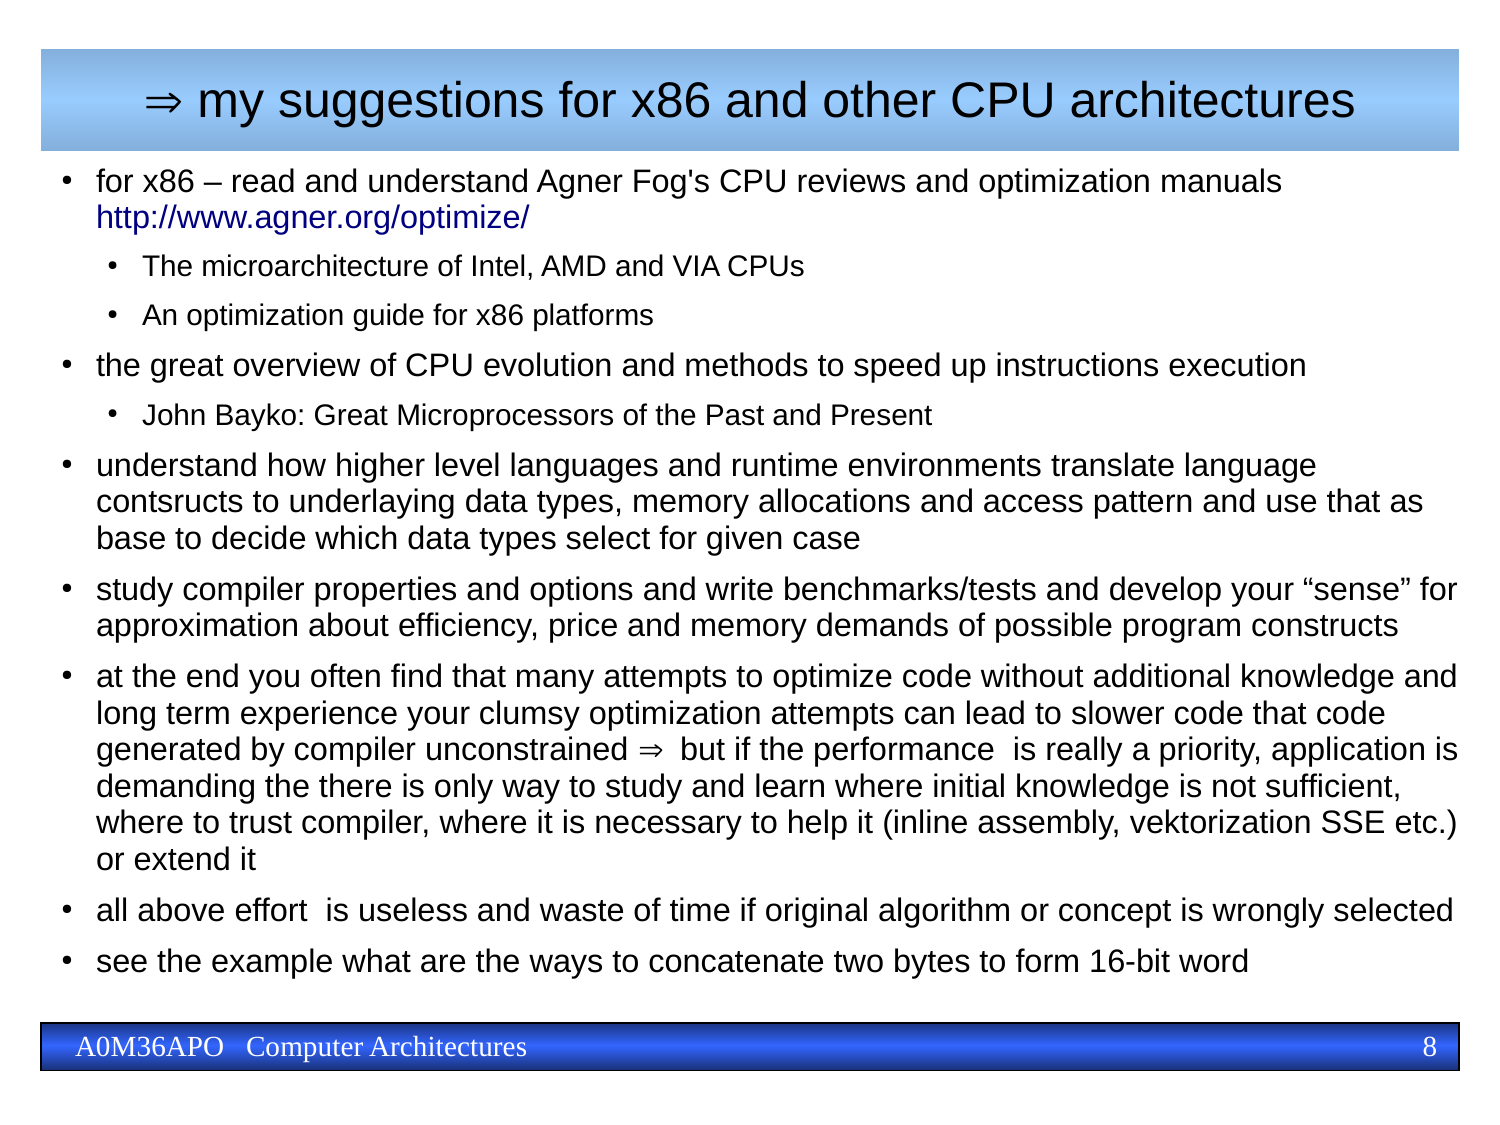

# ⇒ my suggestions for x86 and other CPU architectures
for x86 – read and understand Agner Fog's CPU reviews and optimization manuals http://www.agner.org/optimize/
The microarchitecture of Intel, AMD and VIA CPUs
An optimization guide for x86 platforms
the great overview of CPU evolution and methods to speed up instructions execution
John Bayko: Great Microprocessors of the Past and Present
understand how higher level languages and runtime environments translate language contsructs to underlaying data types, memory allocations and access pattern and use that as base to decide which data types select for given case
study compiler properties and options and write benchmarks/tests and develop your “sense” for approximation about efficiency, price and memory demands of possible program constructs
at the end you often find that many attempts to optimize code without additional knowledge and long term experience your clumsy optimization attempts can lead to slower code that code generated by compiler unconstrained ⇒ but if the performance is really a priority, application is demanding the there is only way to study and learn where initial knowledge is not sufficient, where to trust compiler, where it is necessary to help it (inline assembly, vektorization SSE etc.) or extend it
all above effort is useless and waste of time if original algorithm or concept is wrongly selected
see the example what are the ways to concatenate two bytes to form 16-bit word
A0M36APO Computer Architectures
8